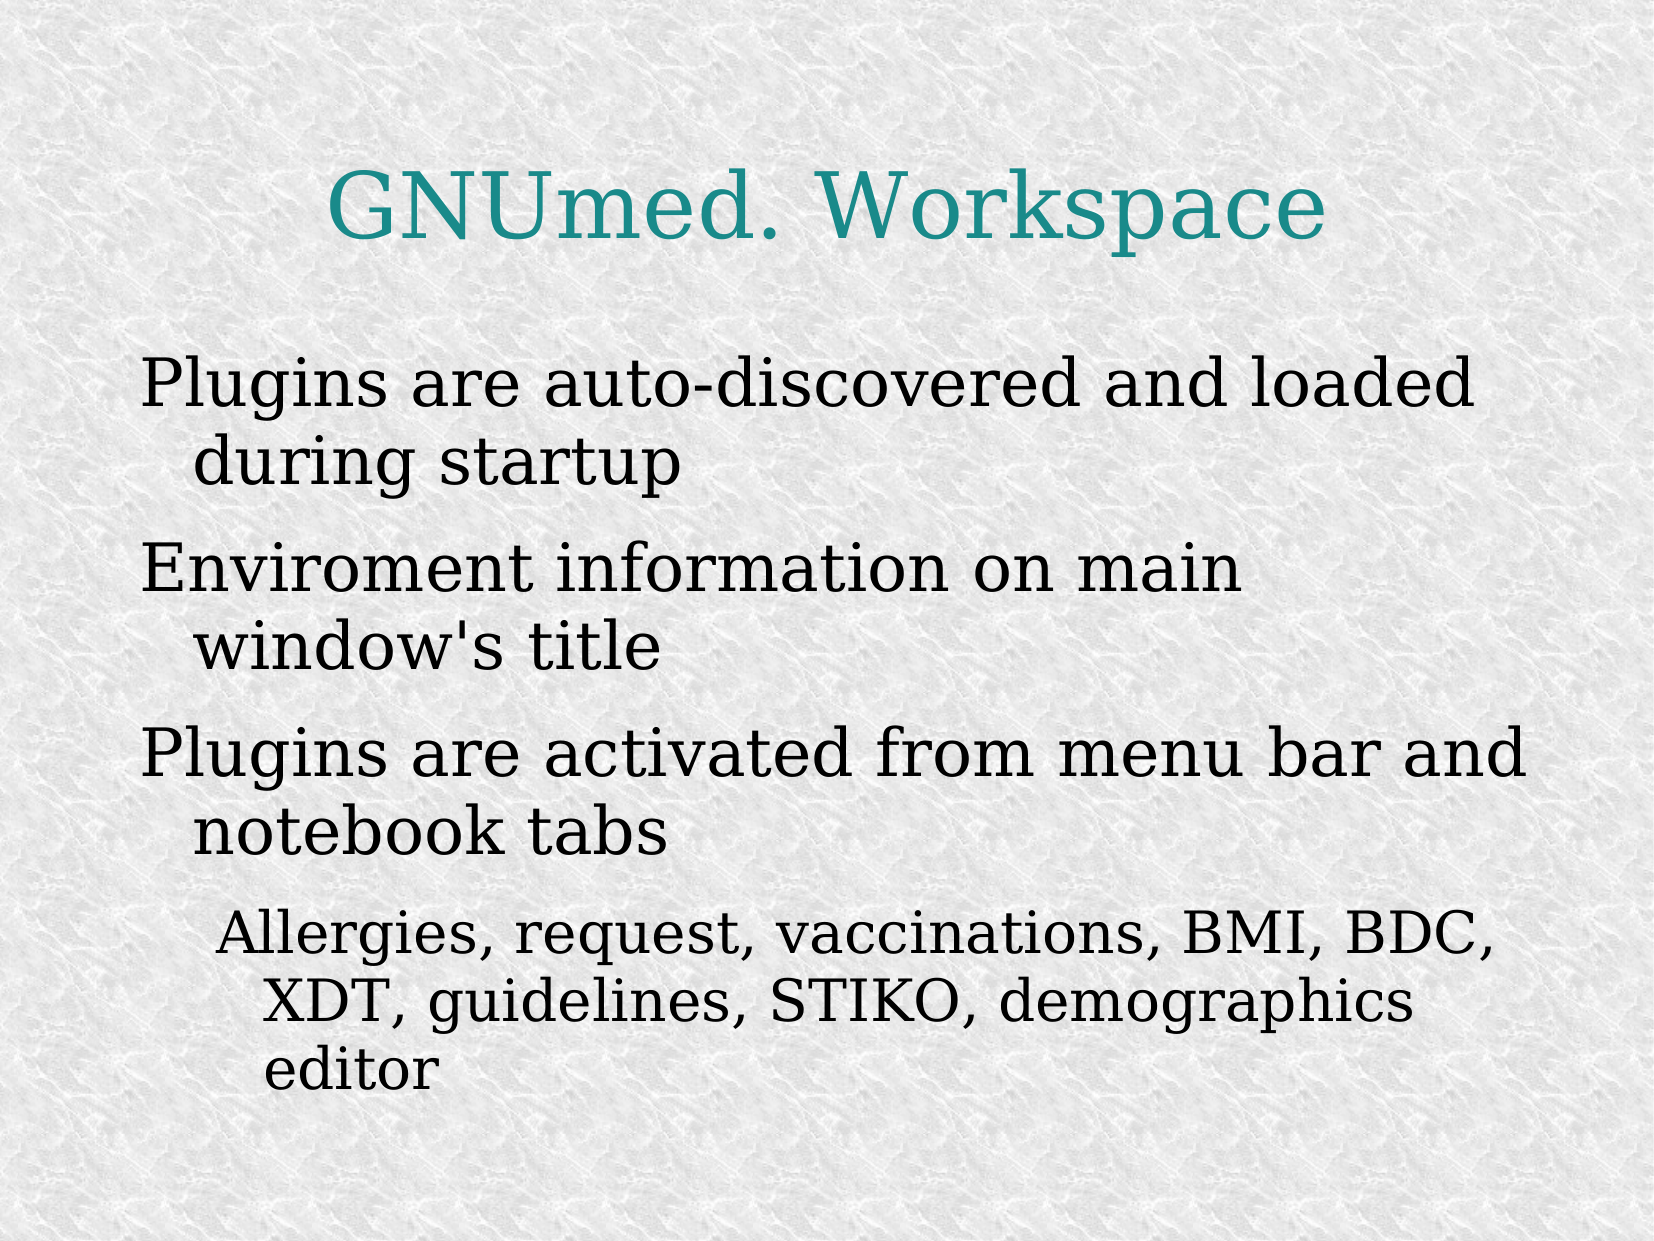

# GNUmed. Workspace
Plugins are auto-discovered and loaded during startup
Enviroment information on main window's title
Plugins are activated from menu bar and notebook tabs
Allergies, request, vaccinations, BMI, BDC, XDT, guidelines, STIKO, demographics editor